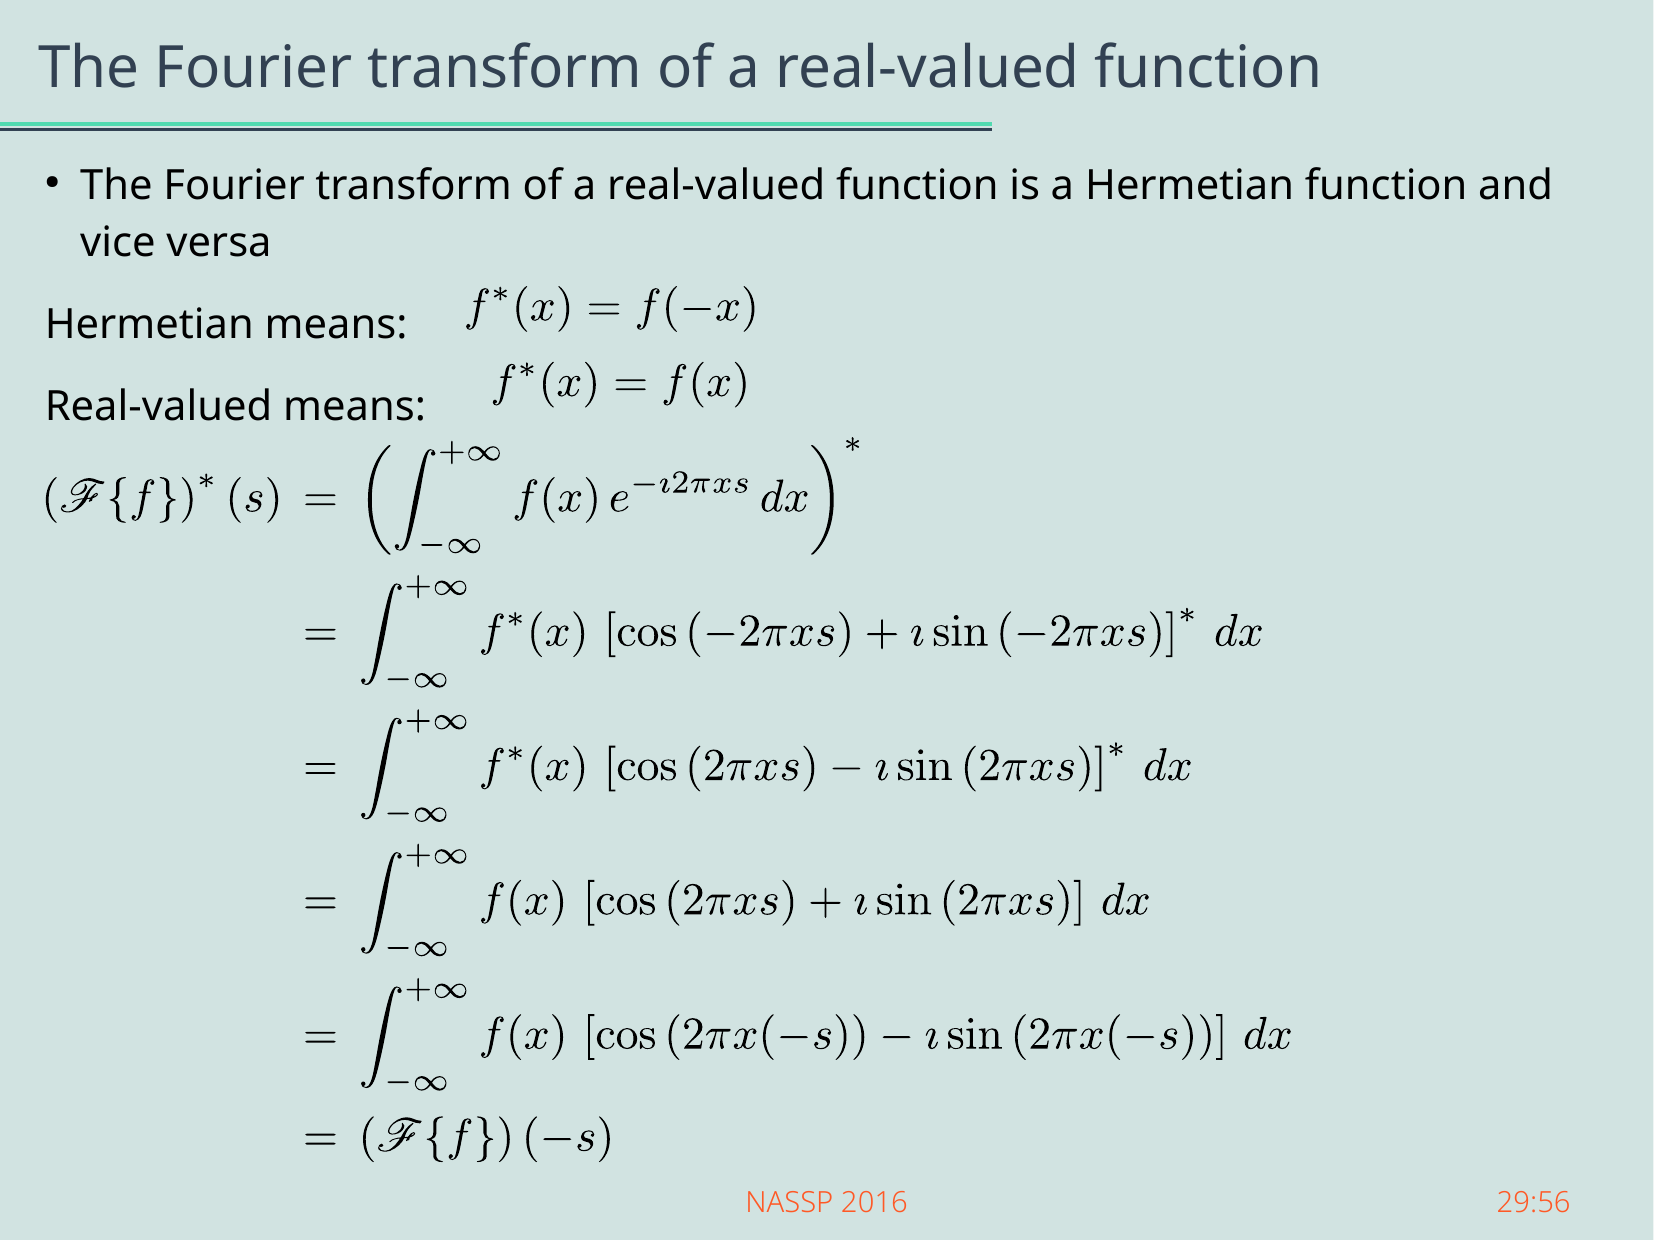

The Fourier transform of a real-valued function
The Fourier transform of a real-valued function is a Hermetian function and vice versa
Hermetian means:
Real-valued means:
NASSP 2016
29